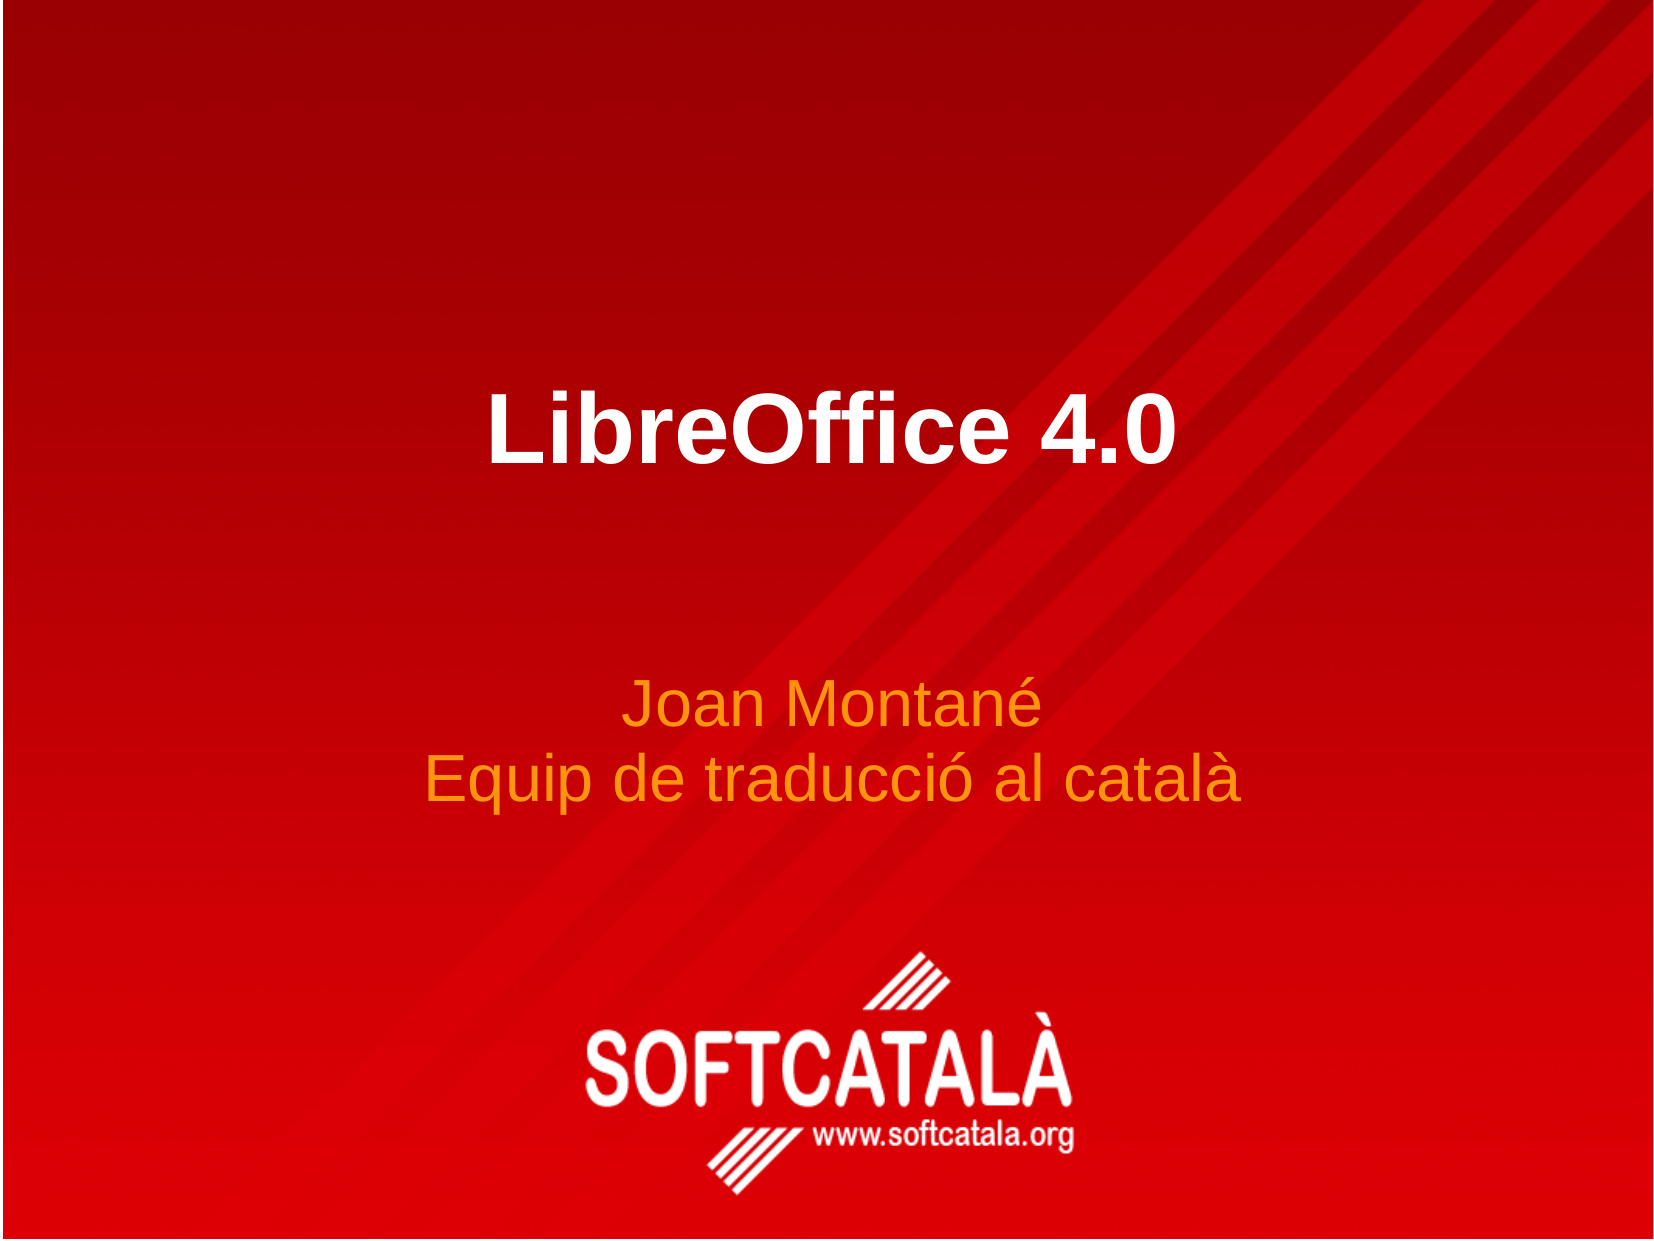

LibreOffice 4.0
Joan Montané
Equip de traducció al català